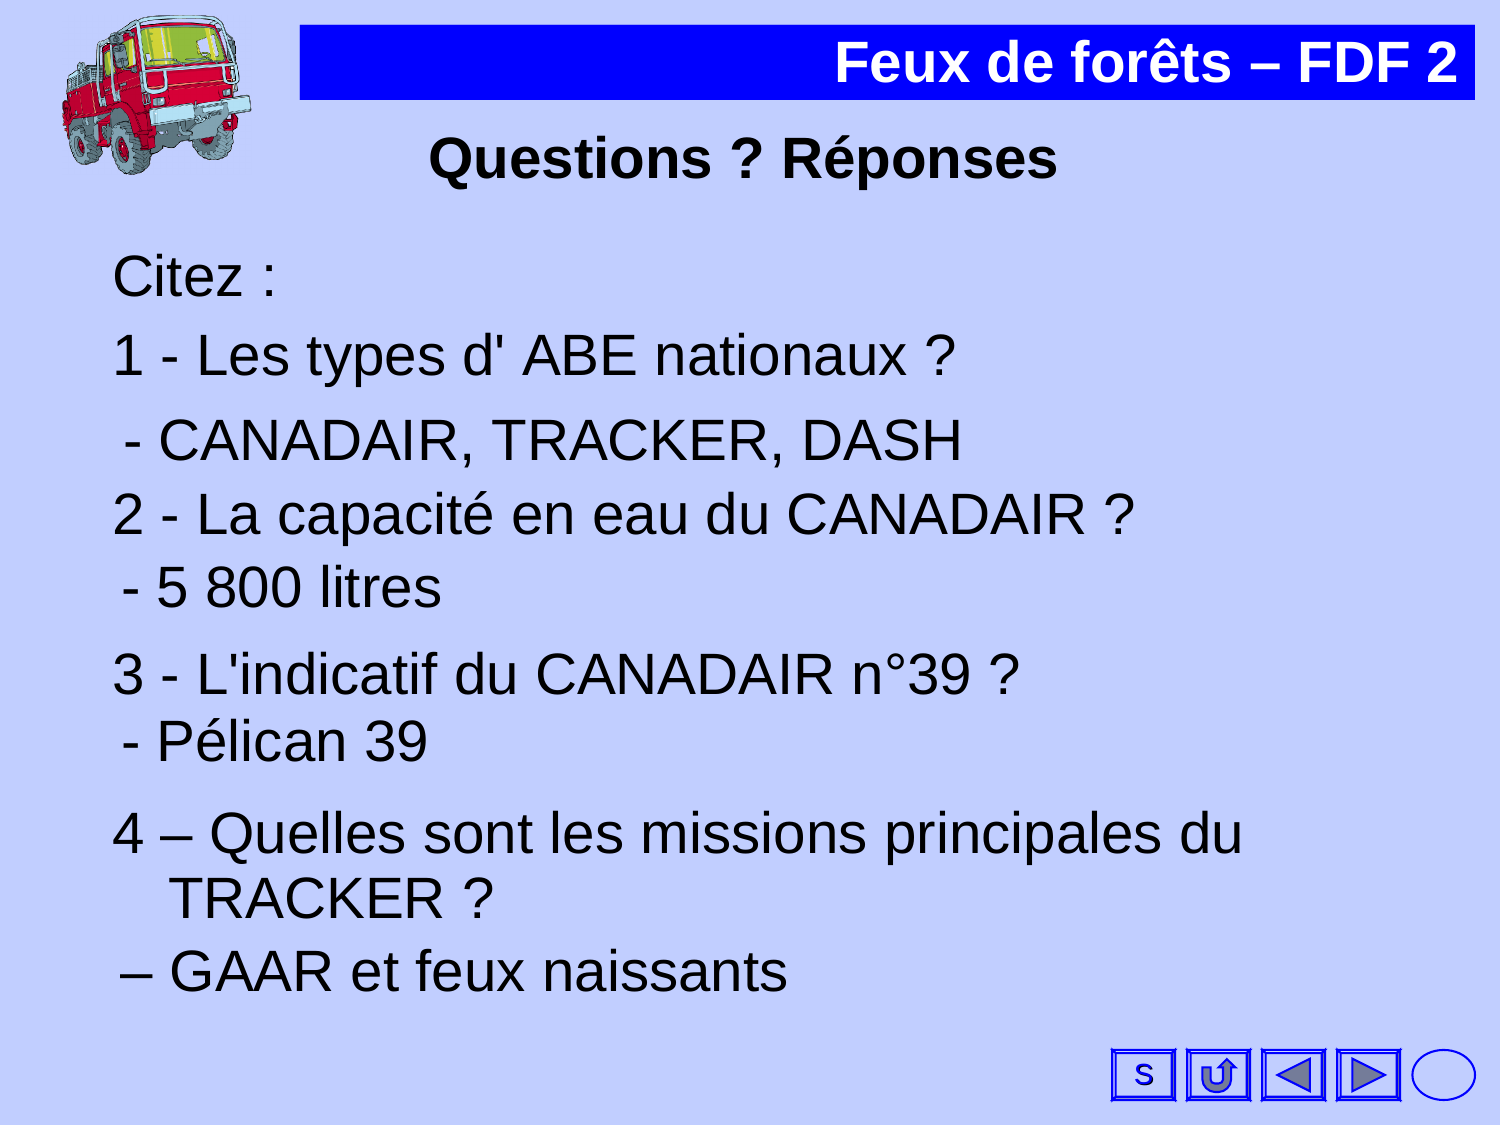

Feux de forêts – FDF 2
Questions ? Réponses
Citez :
1 - Les types d' ABE nationaux ?
2 - La capacité en eau du CANADAIR ?
3 - L'indicatif du CANADAIR n°39 ?
4 – Quelles sont les missions principales du TRACKER ?
 - CANADAIR, TRACKER, DASH
 - 5 800 litres
 - Pélican 39
 – GAAR et feux naissants